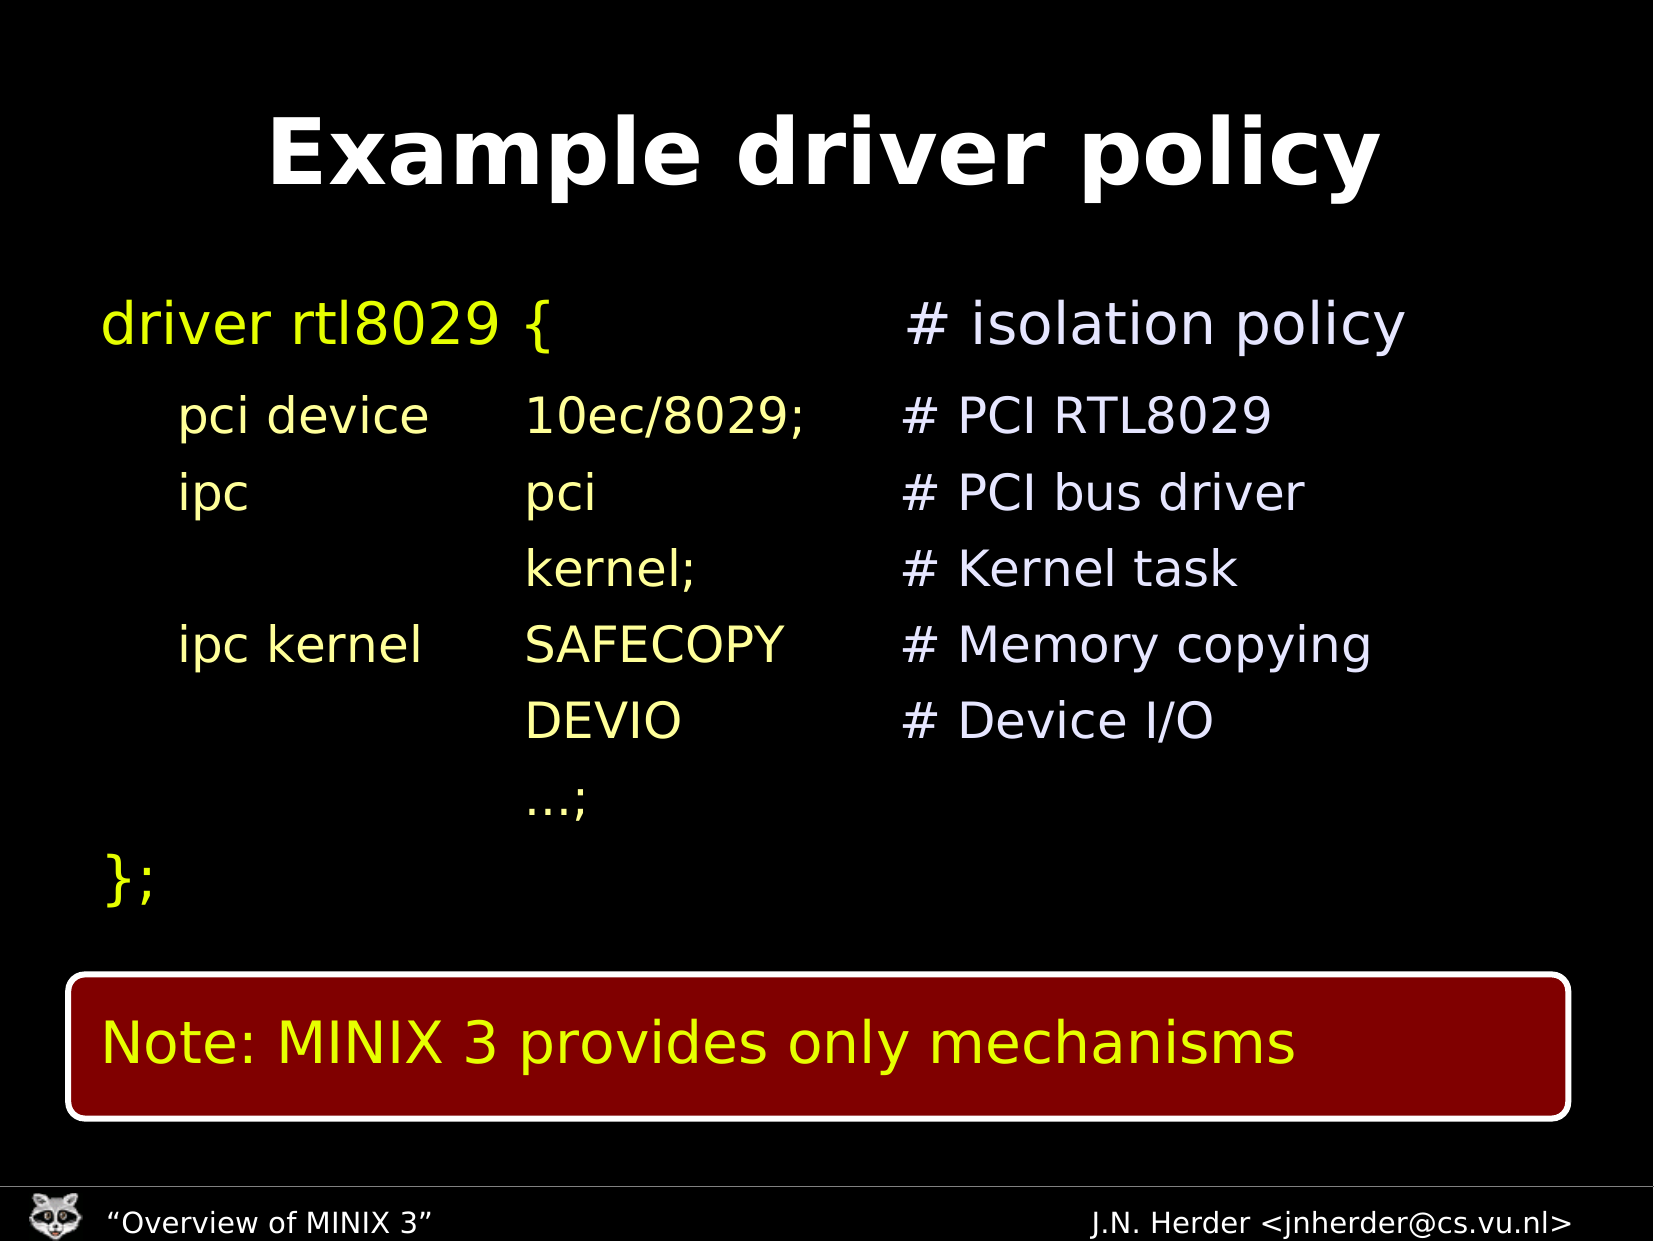

# Example driver policy
driver rtl8029 {					# isolation policy
pci device		10ec/8029;		# PCI RTL8029
ipc				pci					# PCI bus driver
 				kernel;			# Kernel task
ipc kernel		SAFECOPY		# Memory copying
 				DEVIO			# Device I/O
 				...;
};
Note: MINIX 3 provides only mechanisms